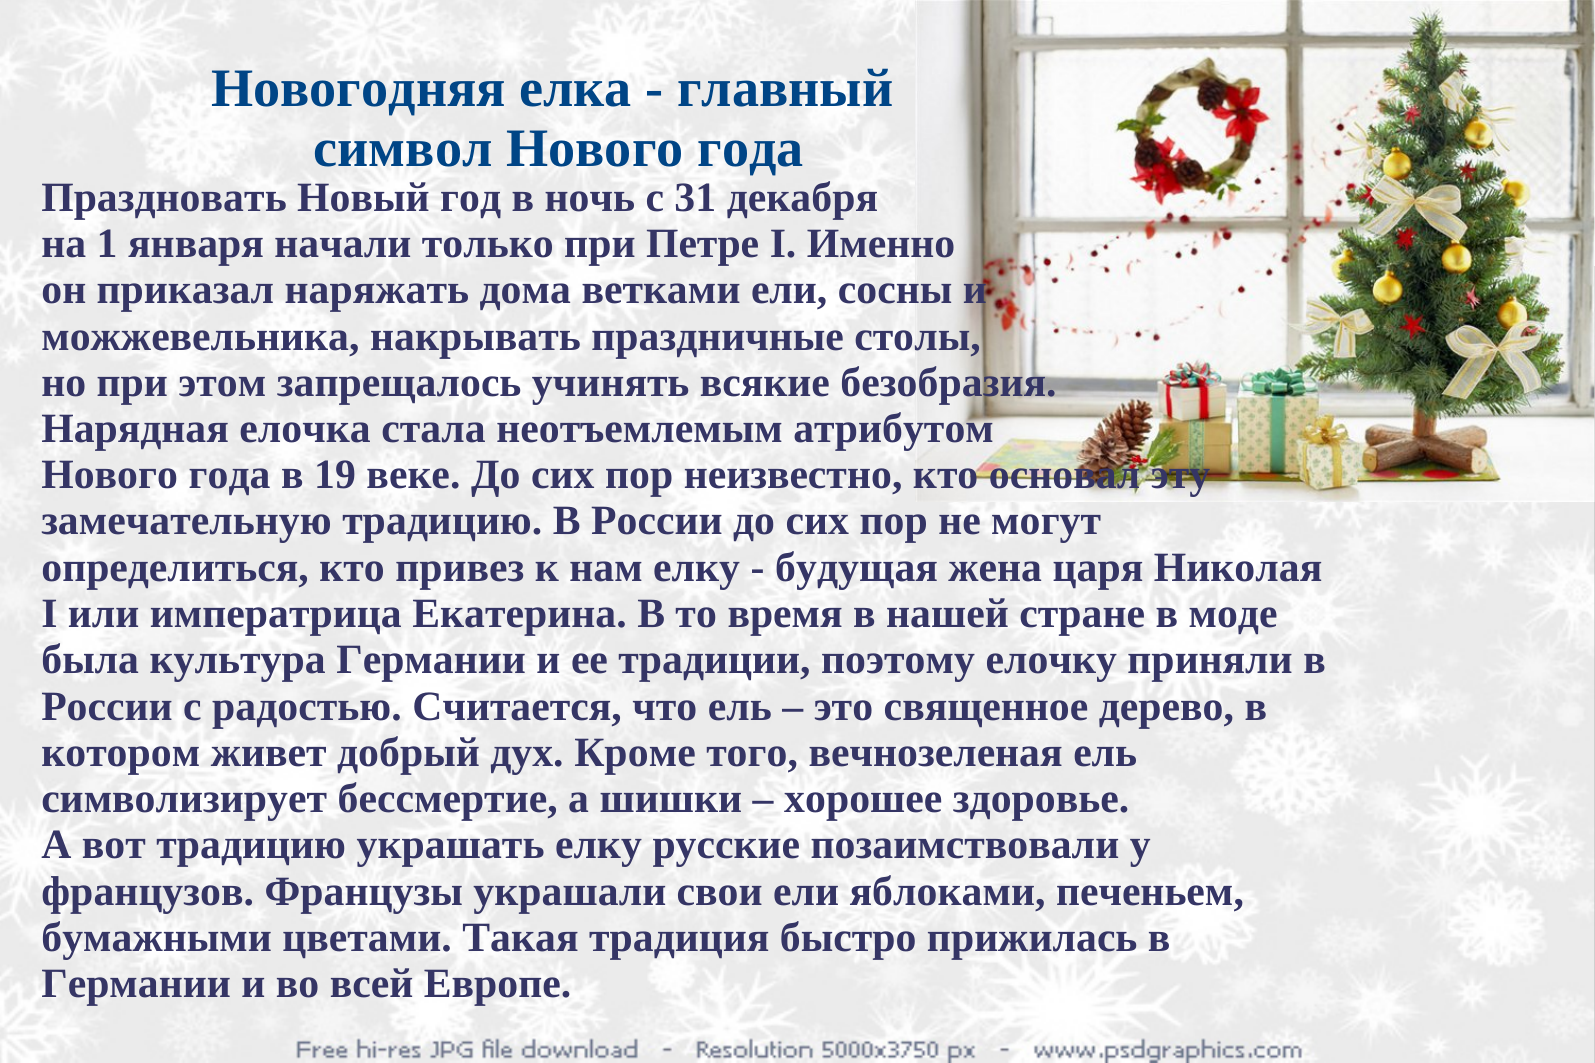

# Новогодняя елка - главный символ Нового года
Праздновать Новый год в ночь с 31 декабря
на 1 января начали только при Петре I. Именно
он приказал наряжать дома ветками ели, сосны и
можжевельника, накрывать праздничные столы,
но при этом запрещалось учинять всякие безобразия.
Нарядная елочка стала неотъемлемым атрибутом
Нового года в 19 веке. До сих пор неизвестно, кто основал эту замечательную традицию. В России до сих пор не могут определиться, кто привез к нам елку - будущая жена царя Николая I или императрица Екатерина. В то время в нашей стране в моде была культура Германии и ее традиции, поэтому елочку приняли в России с радостью. Считается, что ель – это священное дерево, в котором живет добрый дух. Кроме того, вечнозеленая ель символизирует бессмертие, а шишки – хорошее здоровье.
А вот традицию украшать елку русские позаимствовали у французов. Французы украшали свои ели яблоками, печеньем, бумажными цветами. Такая традиция быстро прижилась в Германии и во всей Европе.